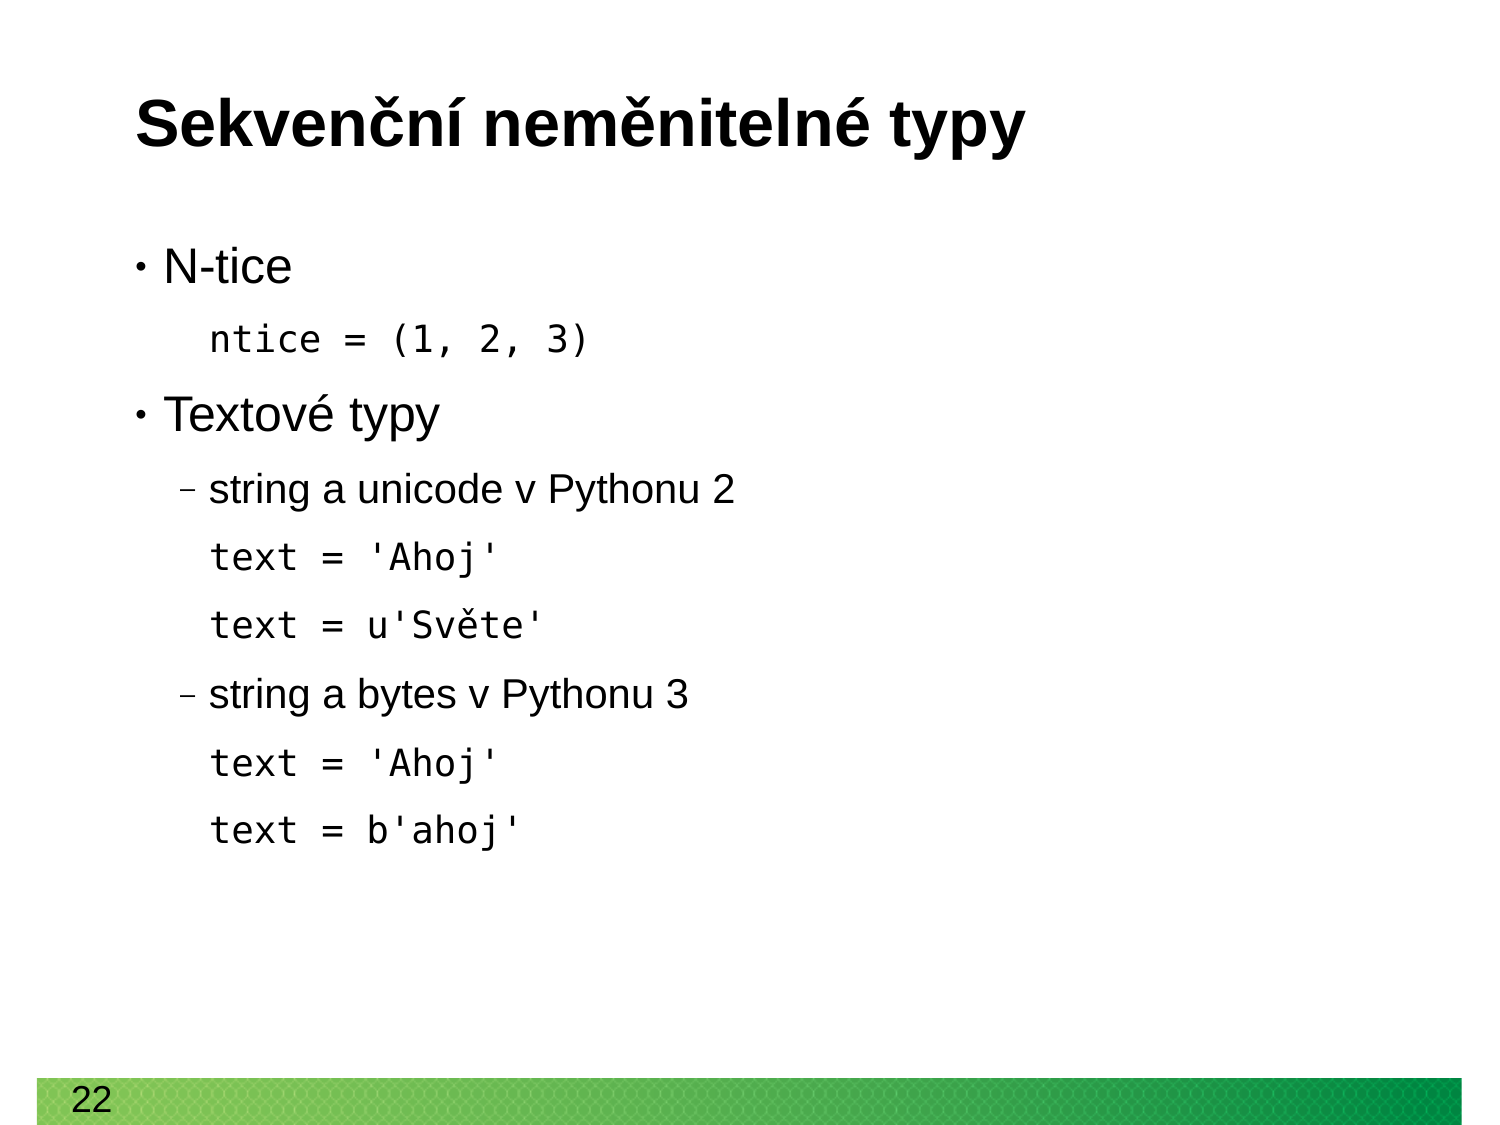

# Sekvenční neměnitelné typy
N-tice
ntice = (1, 2, 3)
Textové typy
string a unicode v Pythonu 2
text = 'Ahoj'
text = u'Světe'
string a bytes v Pythonu 3
text = 'Ahoj'
text = b'ahoj'